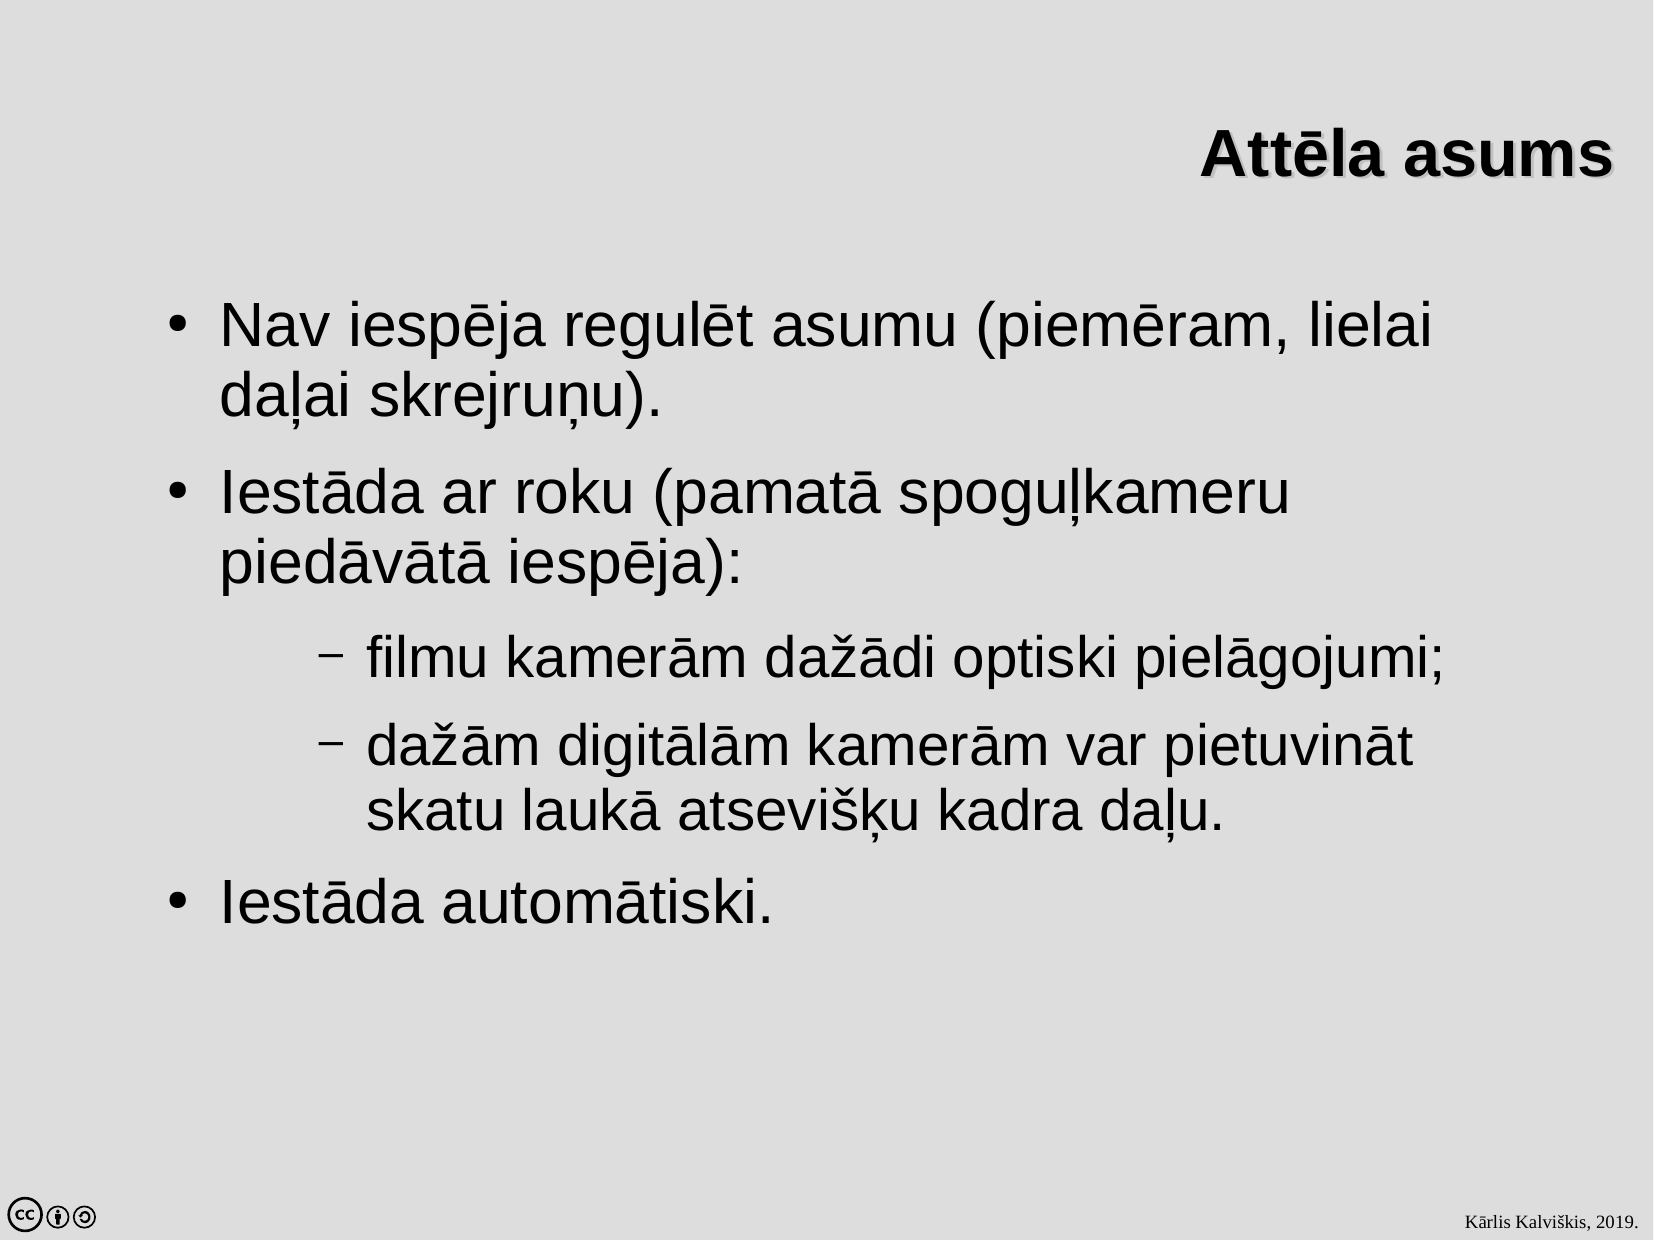

# Attēla asums
Nav iespēja regulēt asumu (piemēram, lielai daļai skrejruņu).
Iestāda ar roku (pamatā spoguļkameru piedāvātā iespēja):
filmu kamerām dažādi optiski pielāgojumi;
dažām digitālām kamerām var pietuvināt skatu laukā atsevišķu kadra daļu.
Iestāda automātiski.